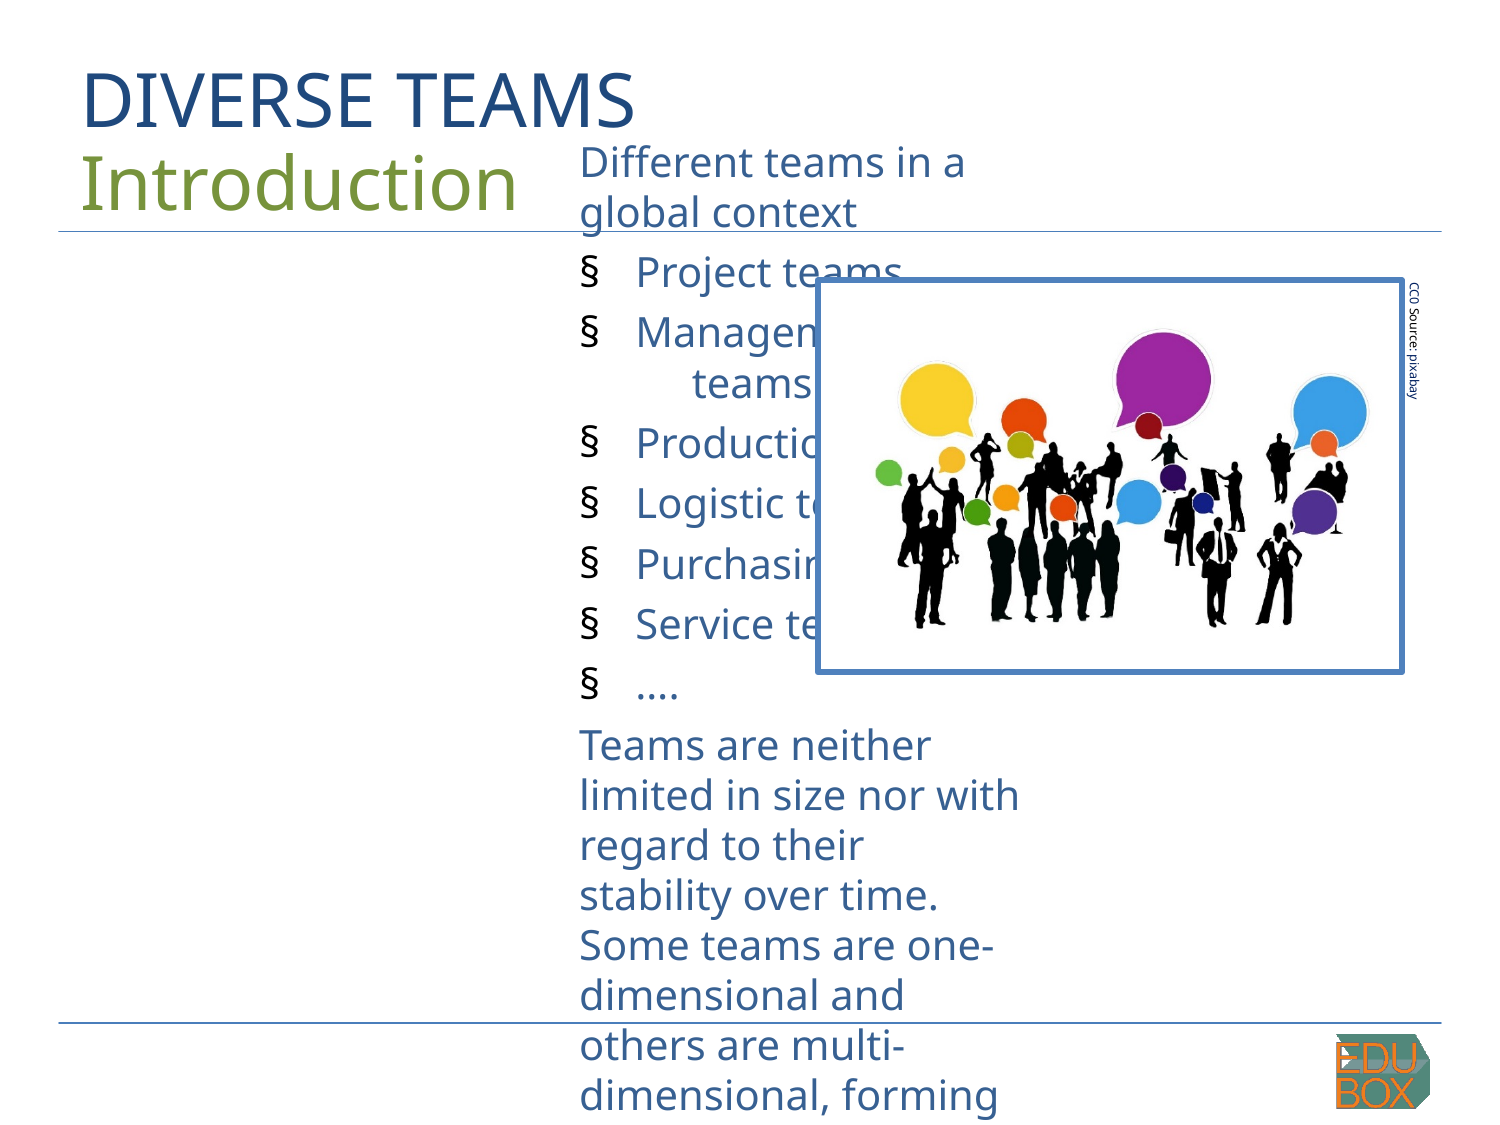

# DIVERSE TEAMS
Introduction
Different teams in a global context
Project teams
Management teams
Production teams
Logistic teams
Purchasing teams
Service teams
….
Teams are neither limited in size nor with regard to their stability over time. Some teams are one-dimensional and others are multi-dimensional, forming networks. Teams operate on local levels but more and more teams are virtual and cut across many national boundaries.
CC0 Source: pixabay